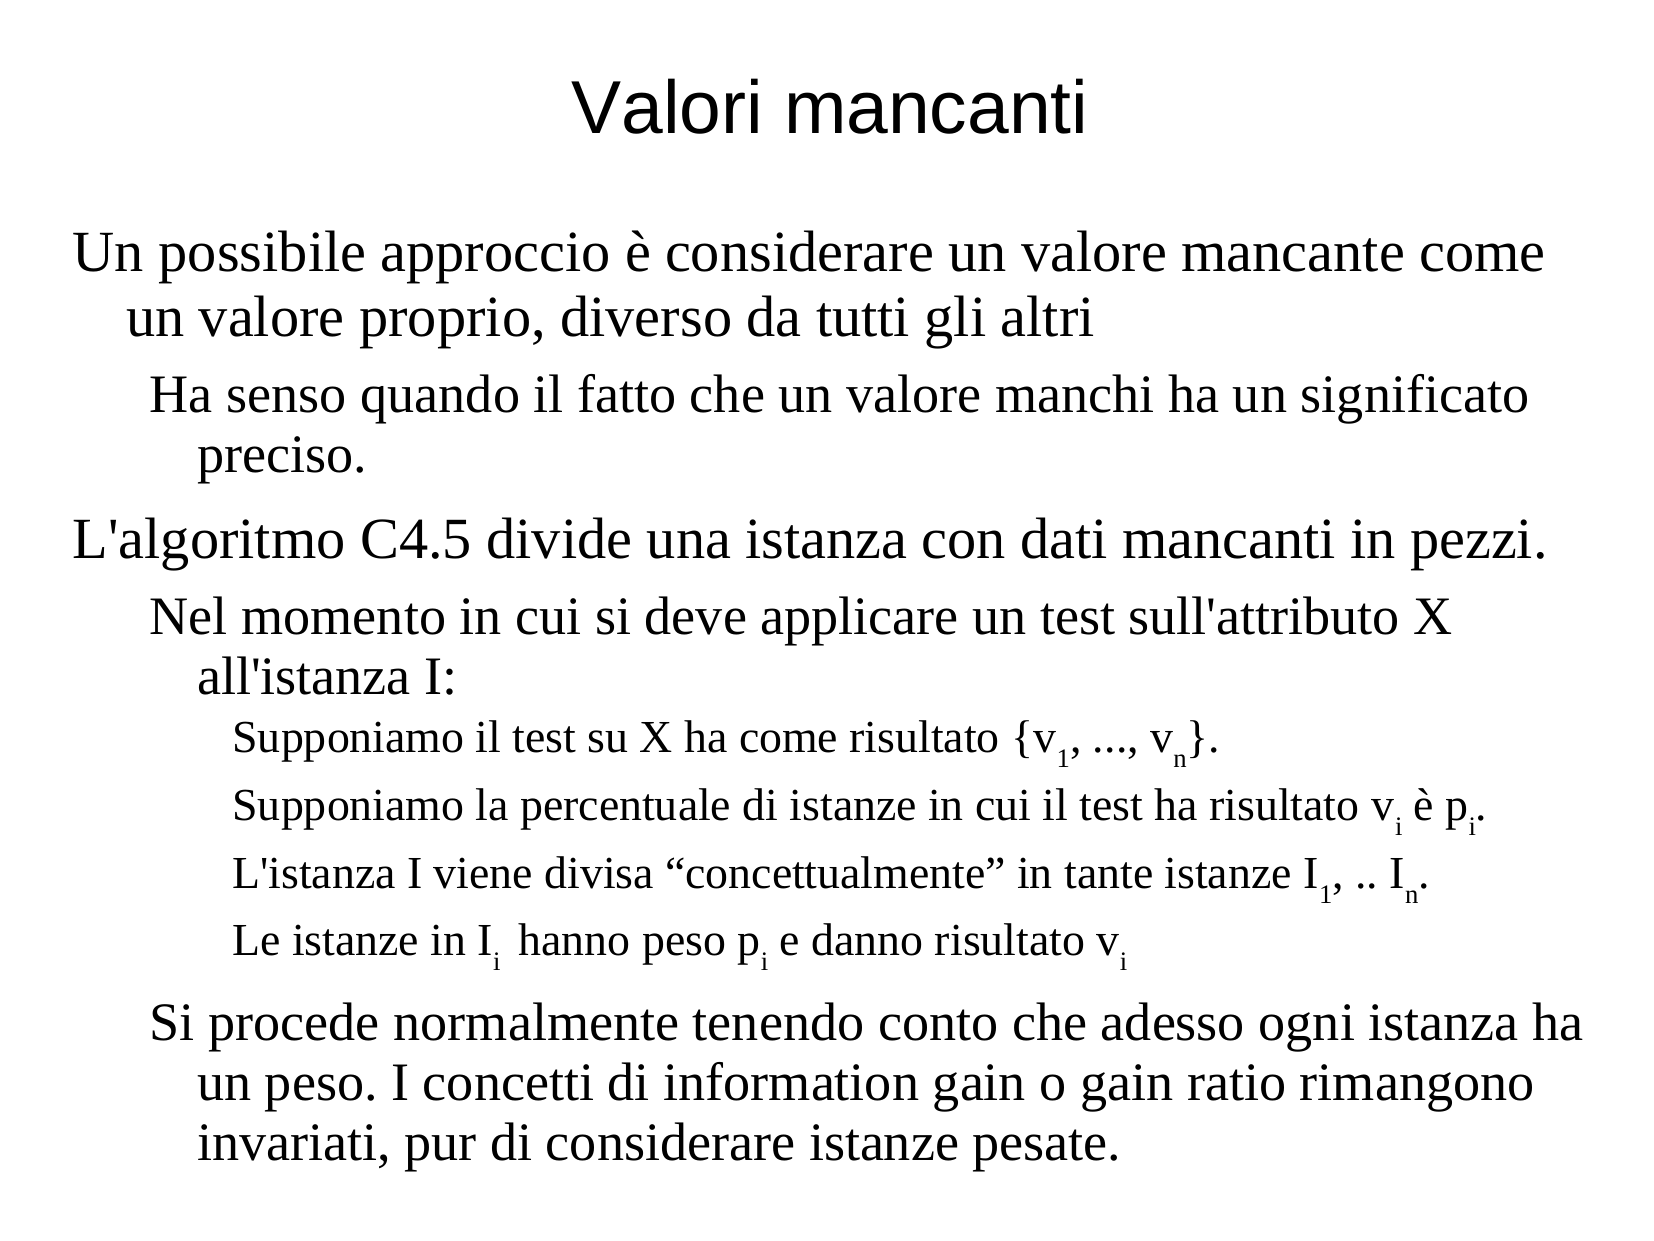

# Valori mancanti
Un possibile approccio è considerare un valore mancante come un valore proprio, diverso da tutti gli altri
Ha senso quando il fatto che un valore manchi ha un significato preciso.
L'algoritmo C4.5 divide una istanza con dati mancanti in pezzi.
Nel momento in cui si deve applicare un test sull'attributo X all'istanza I:
Supponiamo il test su X ha come risultato {v1, ..., vn}.
Supponiamo la percentuale di istanze in cui il test ha risultato vi è pi.
L'istanza I viene divisa “concettualmente” in tante istanze I1, .. In.
Le istanze in Ii hanno peso pi e danno risultato vi
Si procede normalmente tenendo conto che adesso ogni istanza ha un peso. I concetti di information gain o gain ratio rimangono invariati, pur di considerare istanze pesate.